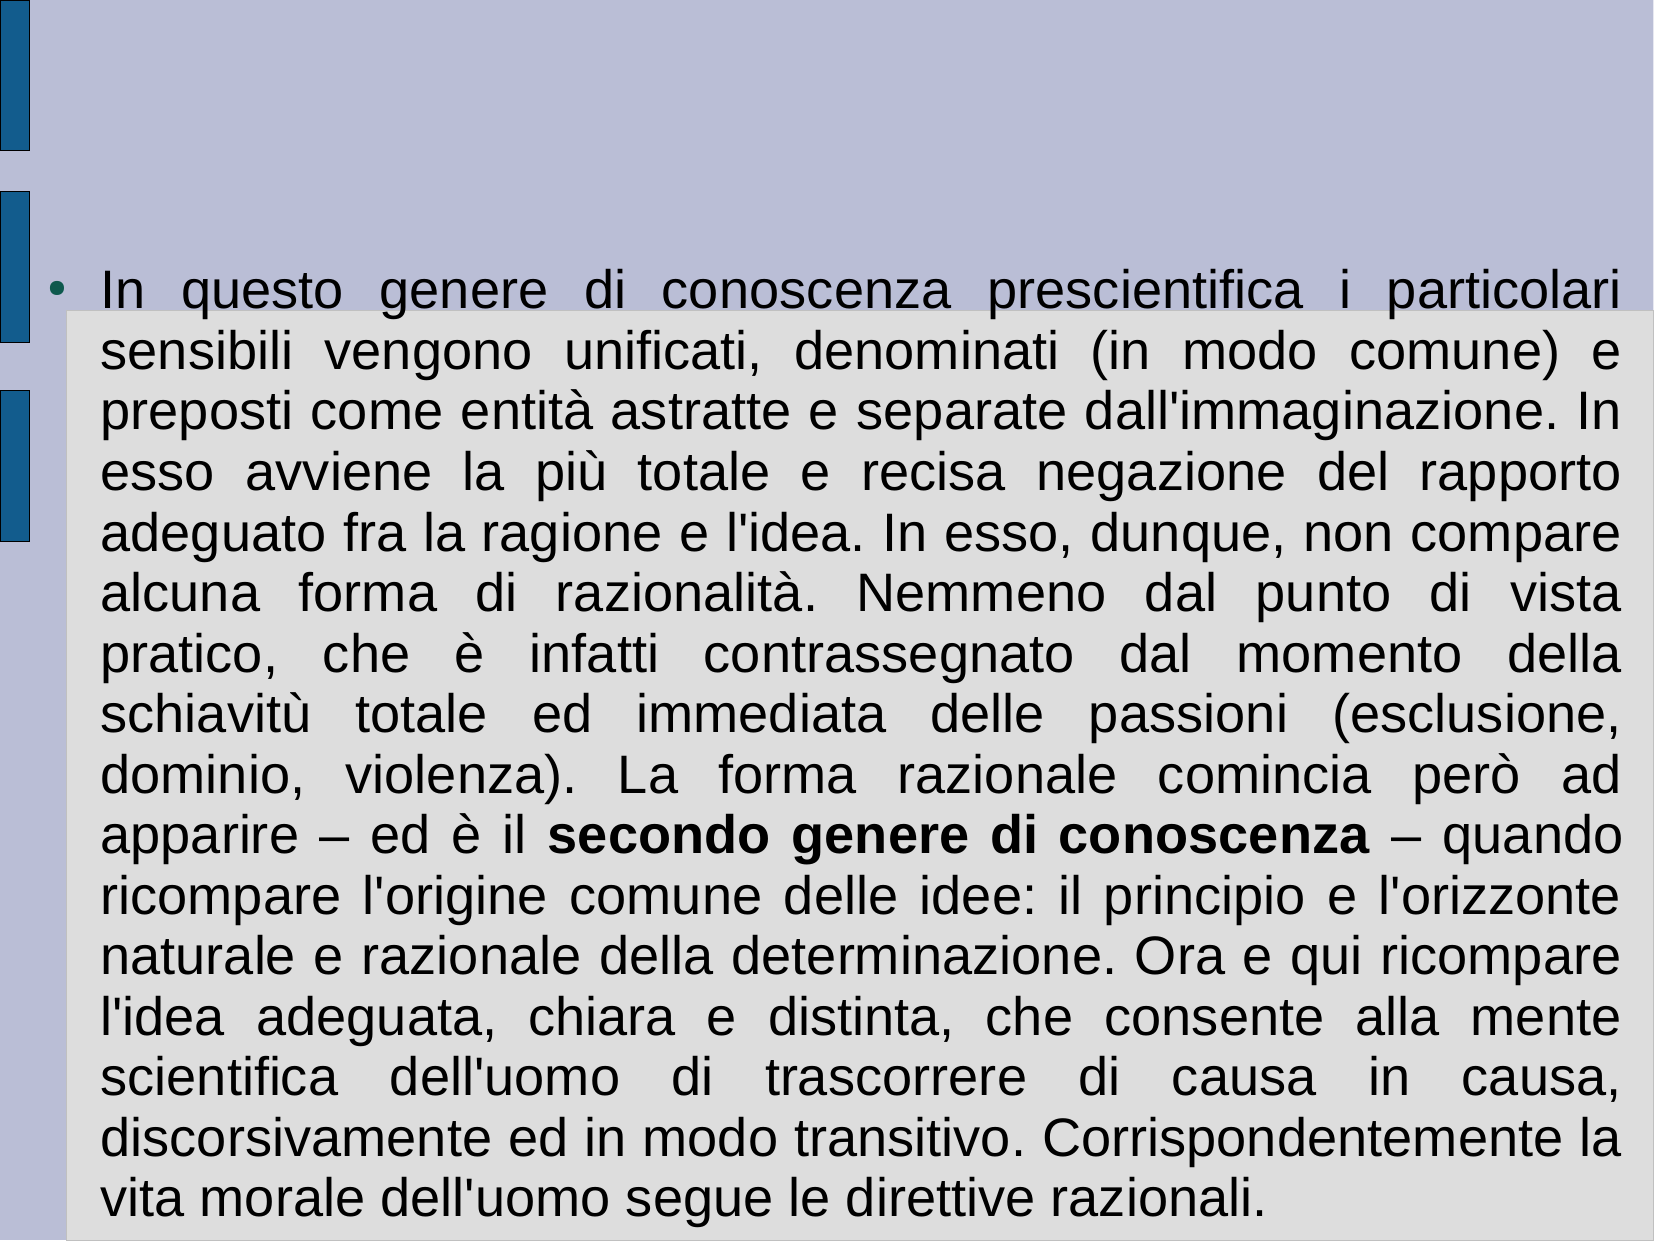

#
In questo genere di conoscenza prescientifica i particolari sensibili vengono unificati, denominati (in modo comune) e preposti come entità astratte e separate dall'immaginazione. In esso avviene la più totale e recisa negazione del rapporto adeguato fra la ragione e l'idea. In esso, dunque, non compare alcuna forma di razionalità. Nemmeno dal punto di vista pratico, che è infatti contrassegnato dal momento della schiavitù totale ed immediata delle passioni (esclusione, dominio, violenza). La forma razionale comincia però ad apparire – ed è il secondo genere di conoscenza – quando ricompare l'origine comune delle idee: il principio e l'orizzonte naturale e razionale della determinazione. Ora e qui ricompare l'idea adeguata, chiara e distinta, che consente alla mente scientifica dell'uomo di trascorrere di causa in causa, discorsivamente ed in modo transitivo. Corrispondentemente la vita morale dell'uomo segue le direttive razionali.